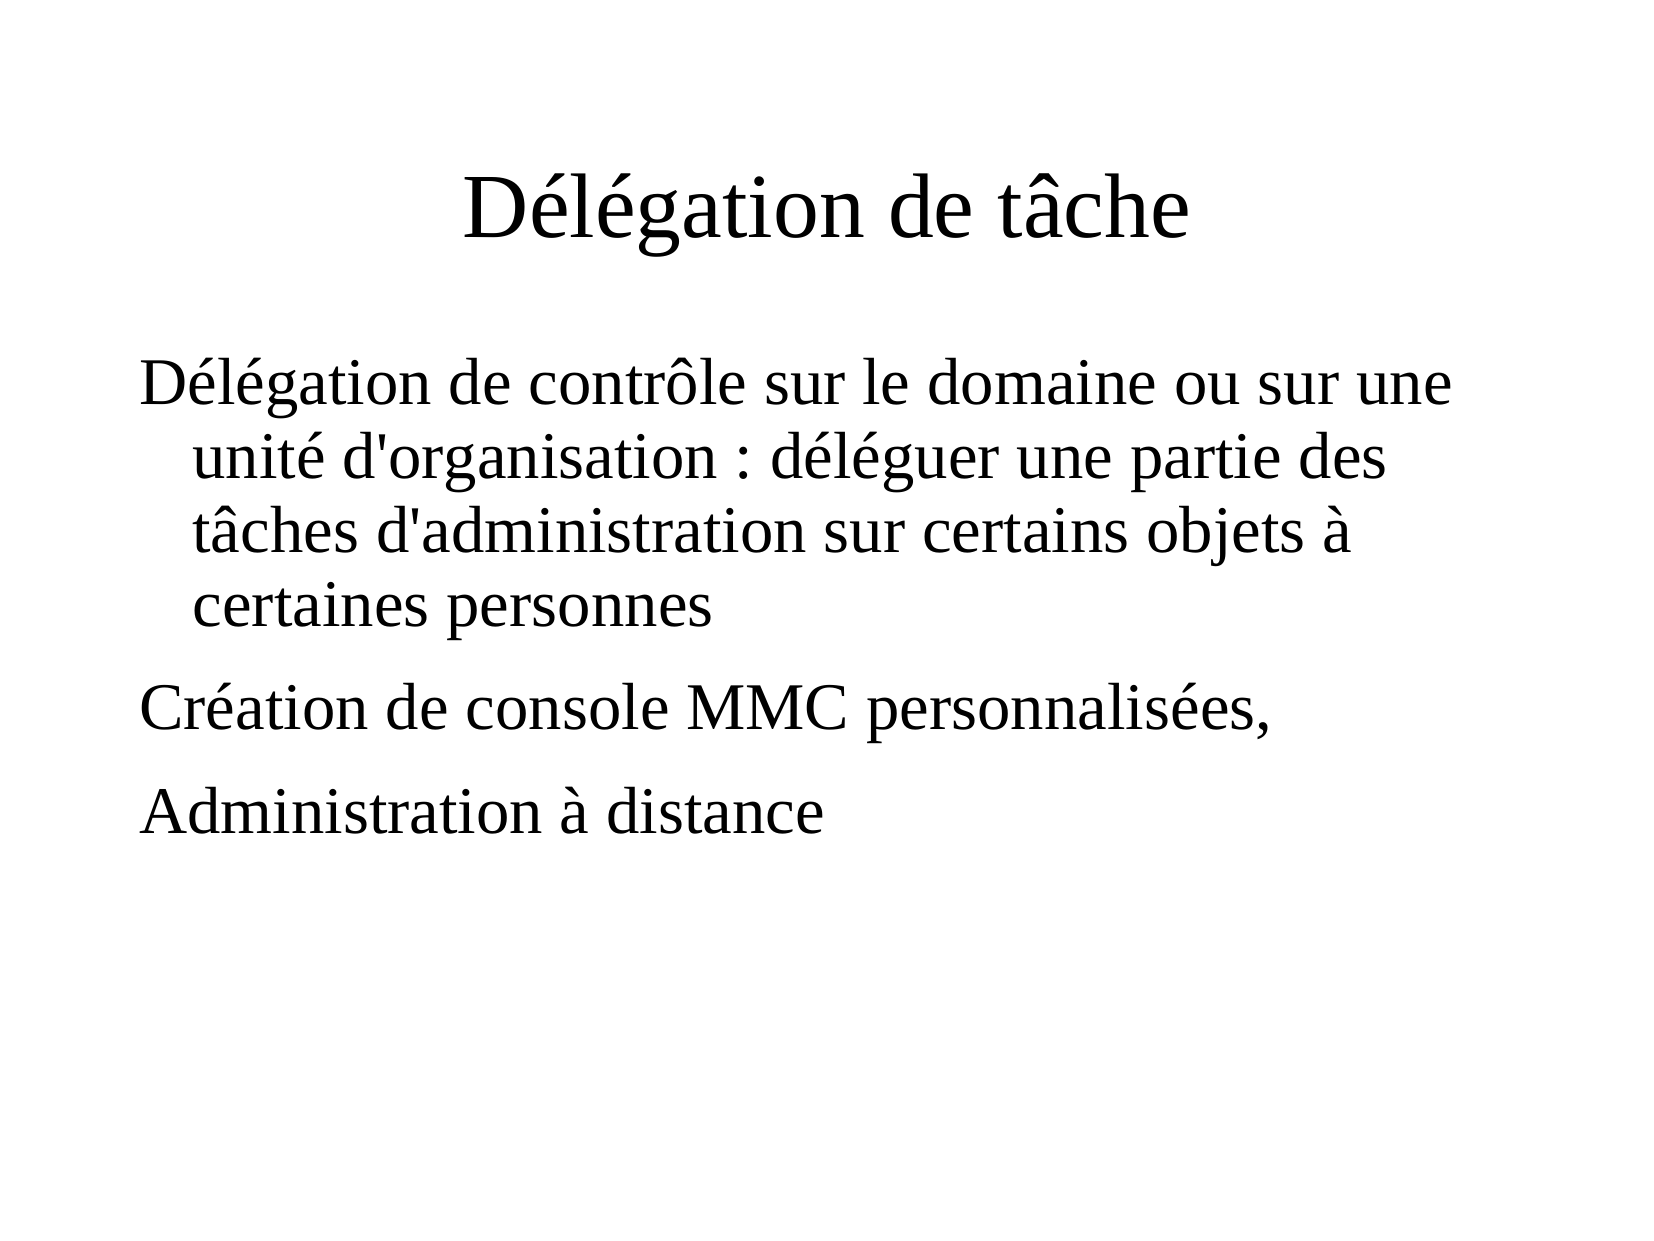

# Délégation de tâche
Délégation de contrôle sur le domaine ou sur une unité d'organisation : déléguer une partie des tâches d'administration sur certains objets à certaines personnes
Création de console MMC personnalisées,
Administration à distance